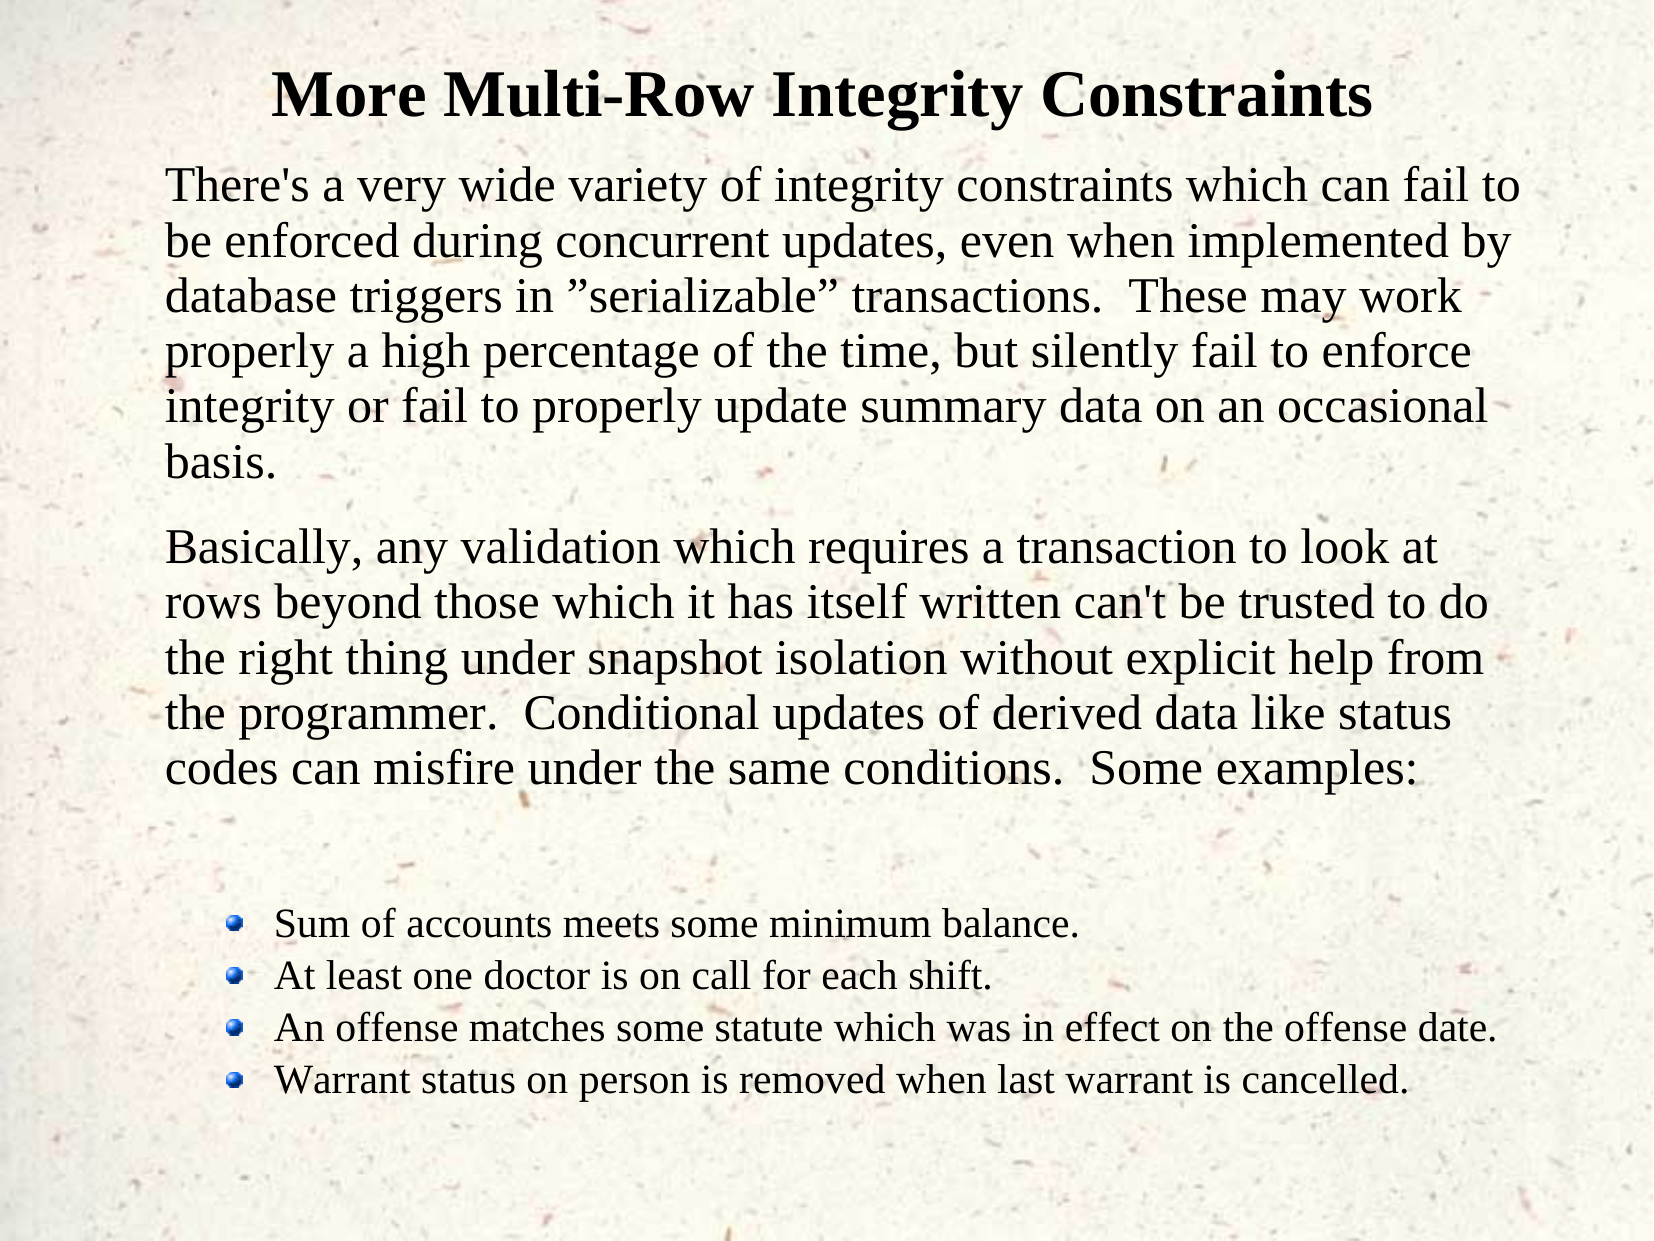

# More Multi-Row Integrity Constraints
There's a very wide variety of integrity constraints which can fail to be enforced during concurrent updates, even when implemented by database triggers in ”serializable” transactions. These may work properly a high percentage of the time, but silently fail to enforce integrity or fail to properly update summary data on an occasional basis.
Basically, any validation which requires a transaction to look at rows beyond those which it has itself written can't be trusted to do the right thing under snapshot isolation without explicit help from the programmer. Conditional updates of derived data like status codes can misfire under the same conditions. Some examples:
Sum of accounts meets some minimum balance.
At least one doctor is on call for each shift.
An offense matches some statute which was in effect on the offense date.
Warrant status on person is removed when last warrant is cancelled.